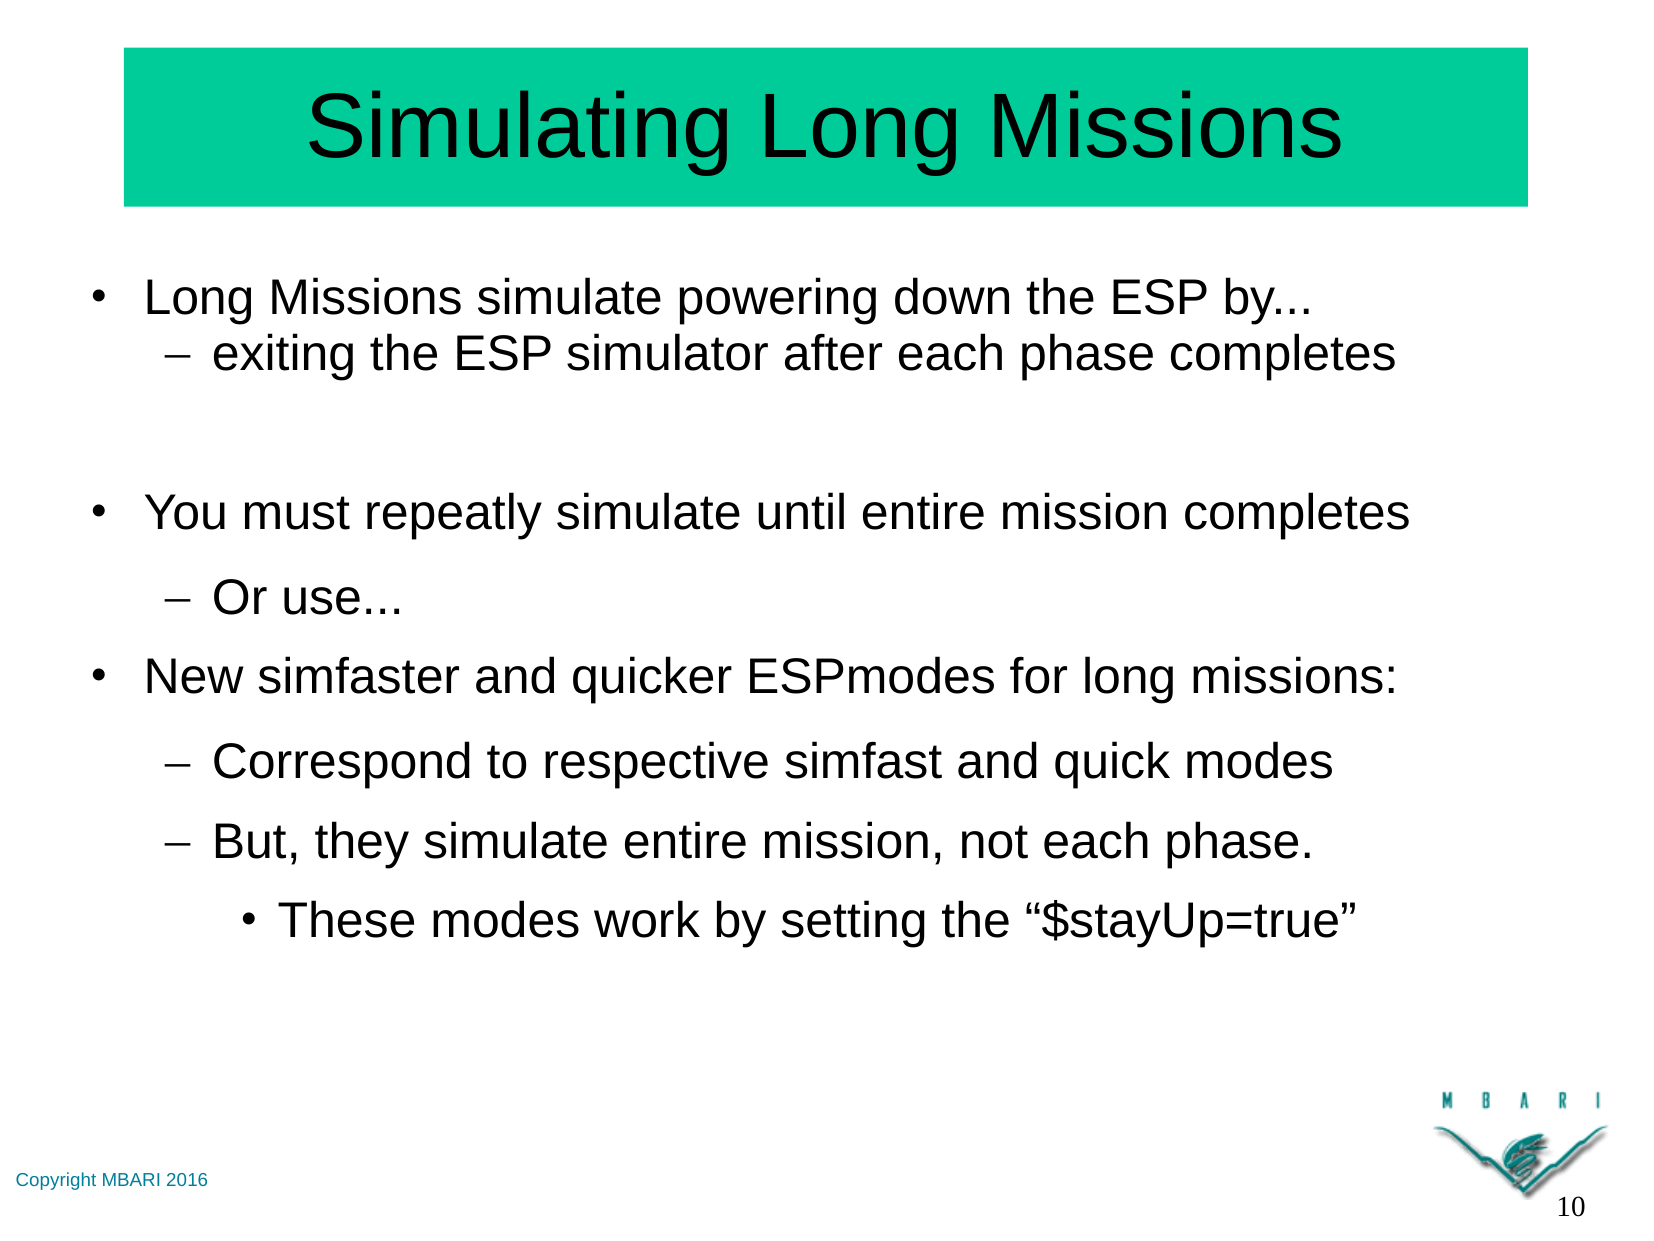

# Simulating Long Missions
Long Missions simulate powering down the ESP by...
exiting the ESP simulator after each phase completes
You must repeatly simulate until entire mission completes
Or use...
New simfaster and quicker ESPmodes for long missions:
Correspond to respective simfast and quick modes
But, they simulate entire mission, not each phase.
These modes work by setting the “$stayUp=true”